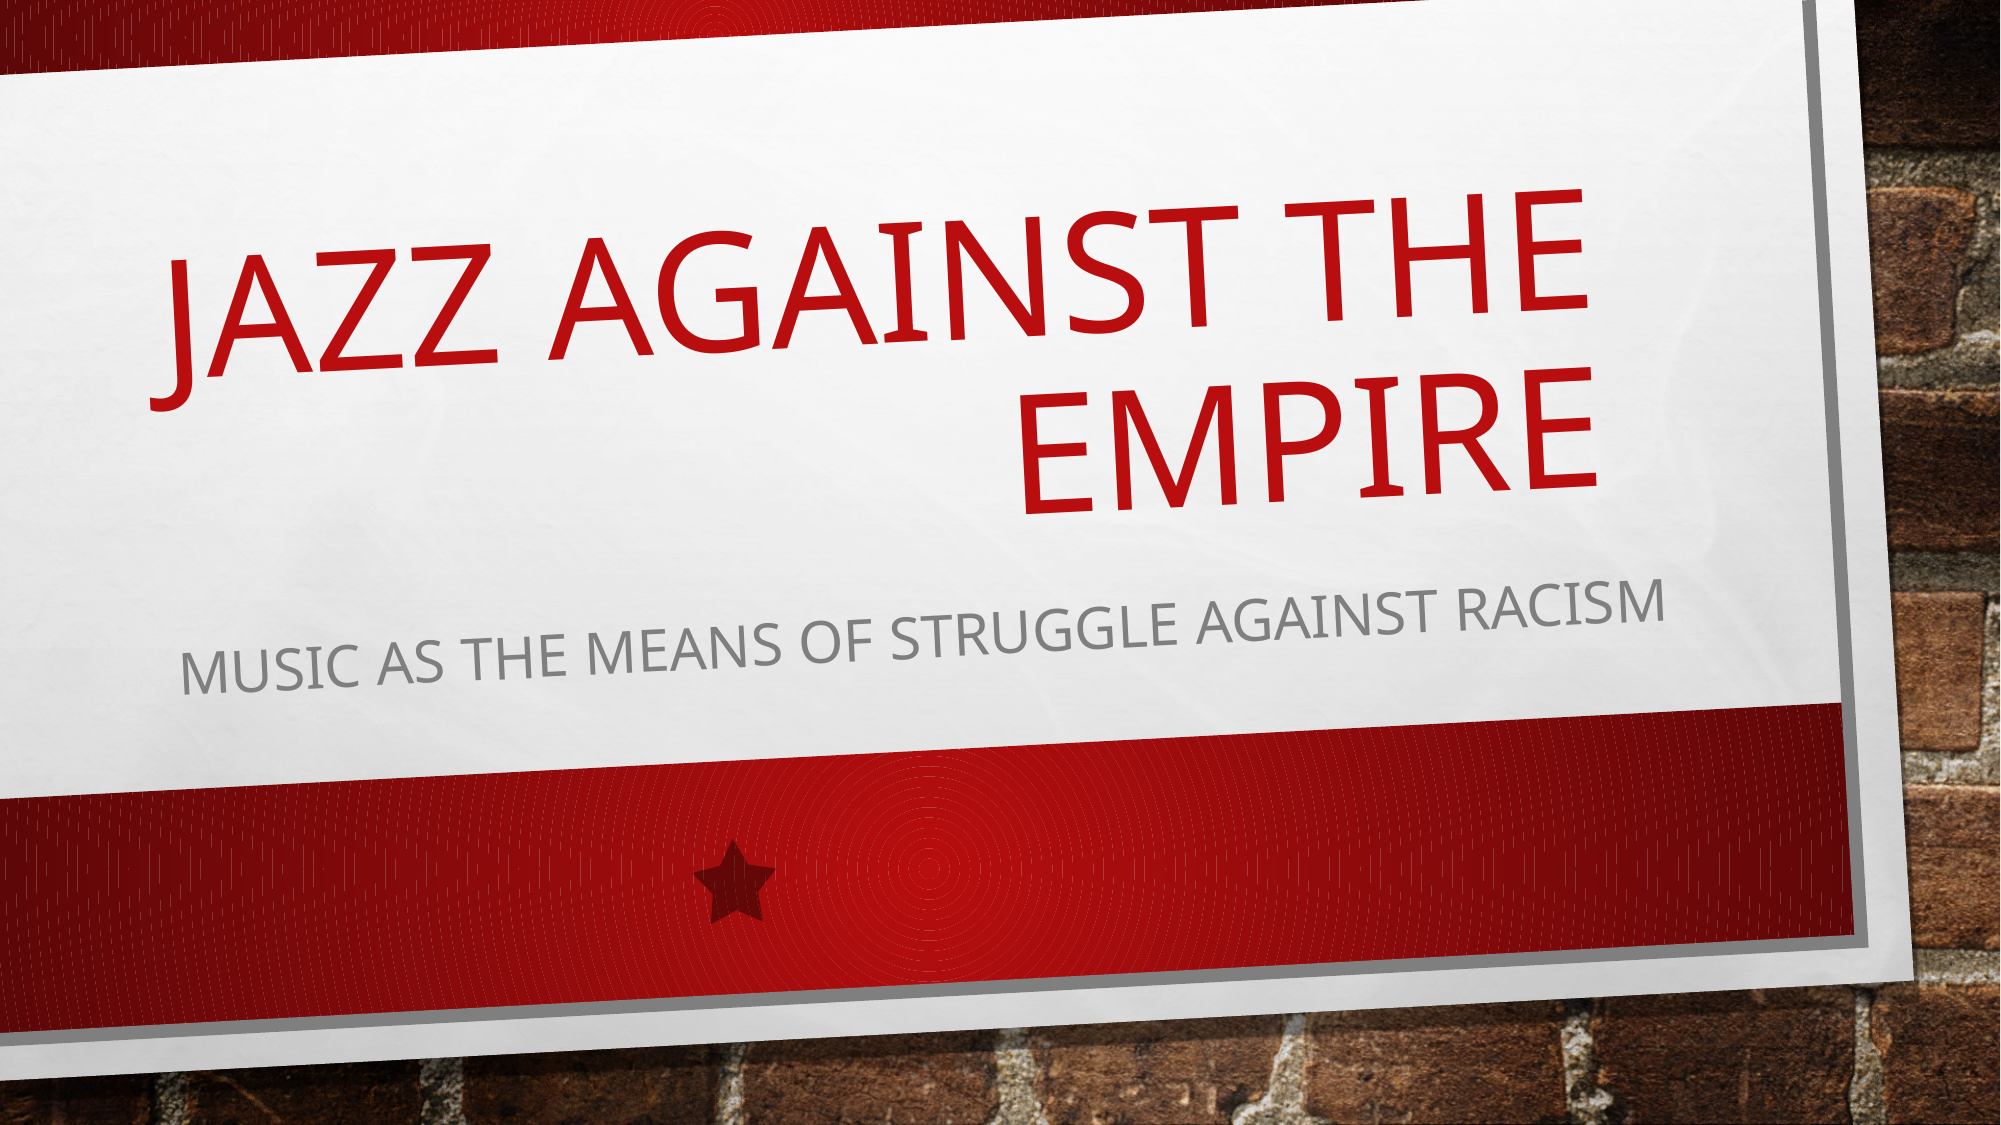

# Jazz against the empire
Music as the means of struggle against racism